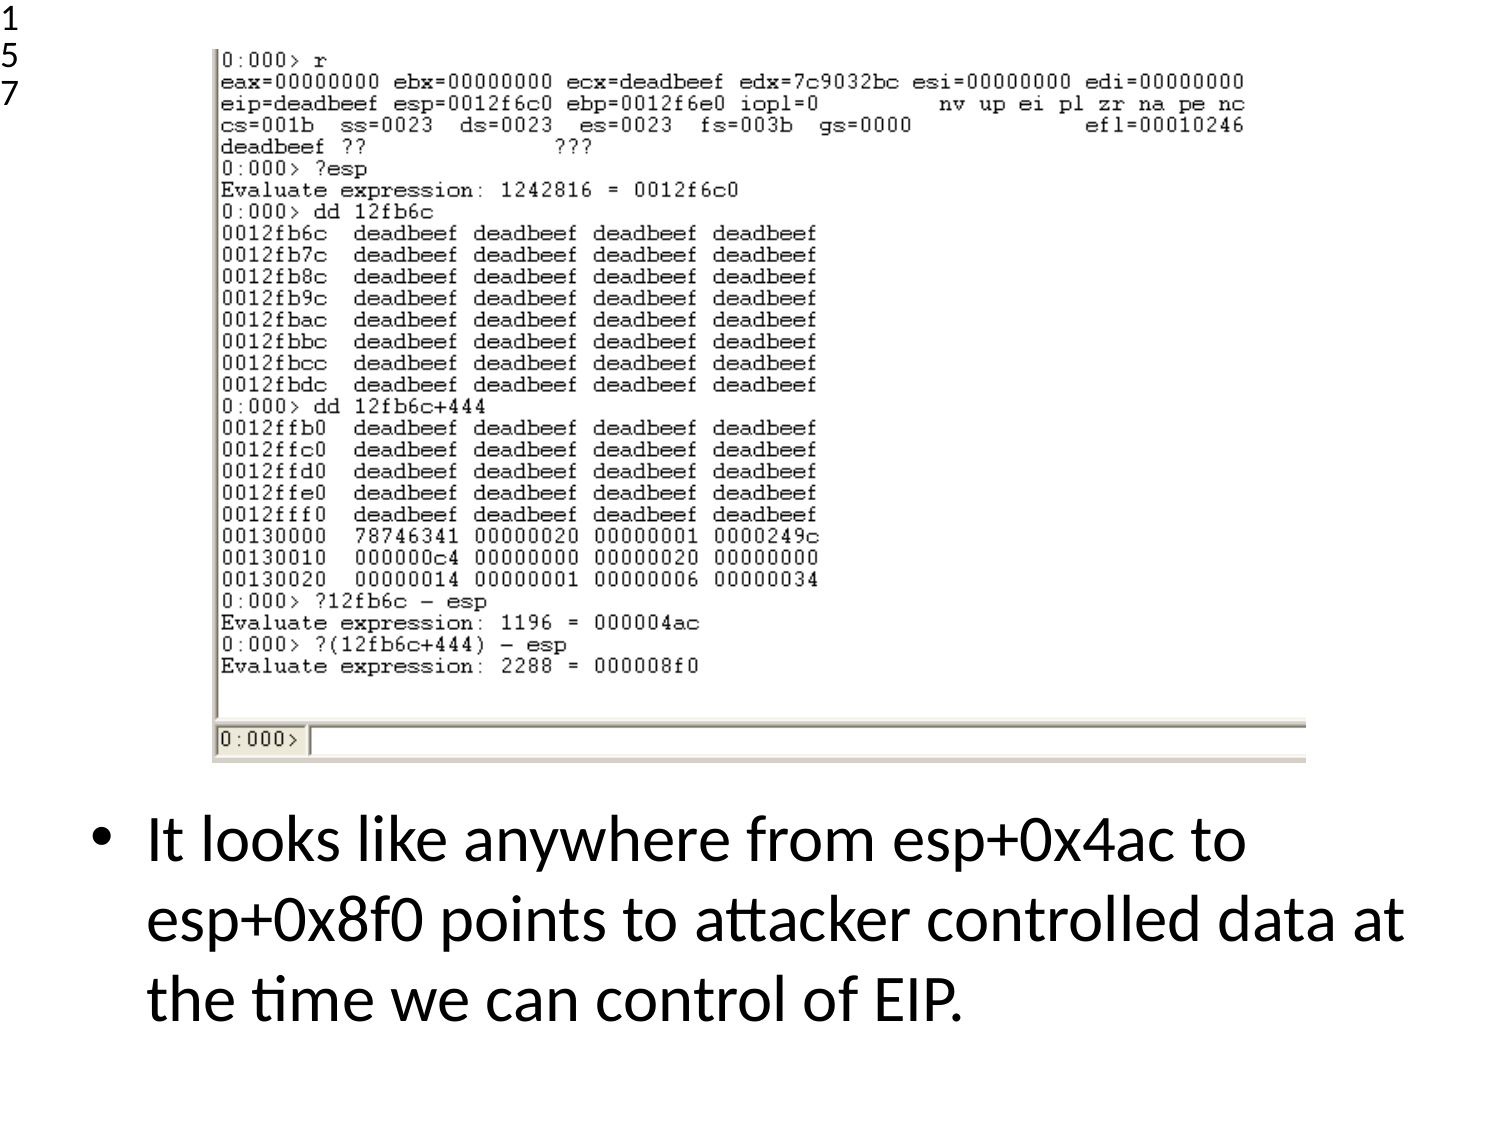

# It looks like anywhere from esp+0x4ac to esp+0x8f0 points to attacker controlled data at the time we can control of EIP.